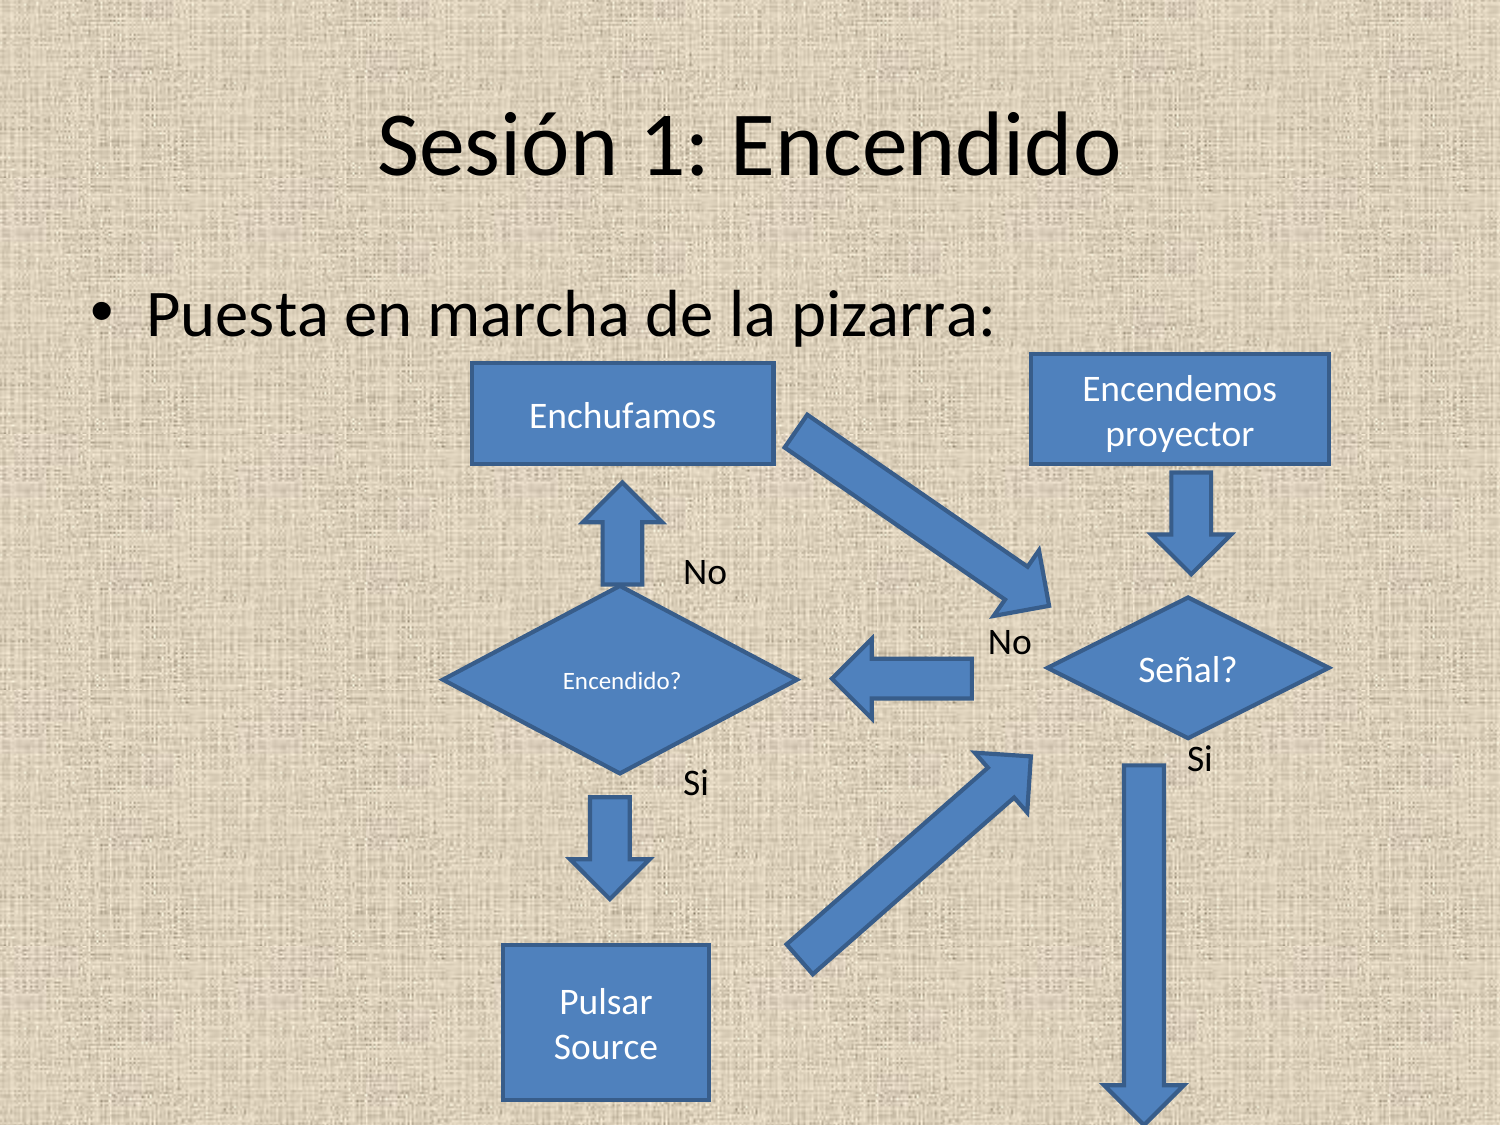

# Sesión 1: Encendido
Puesta en marcha de la pizarra:
Encendemos proyector
Enchufamos
No
 Encendido?
Señal?
No
Si
Si
Pulsar Source